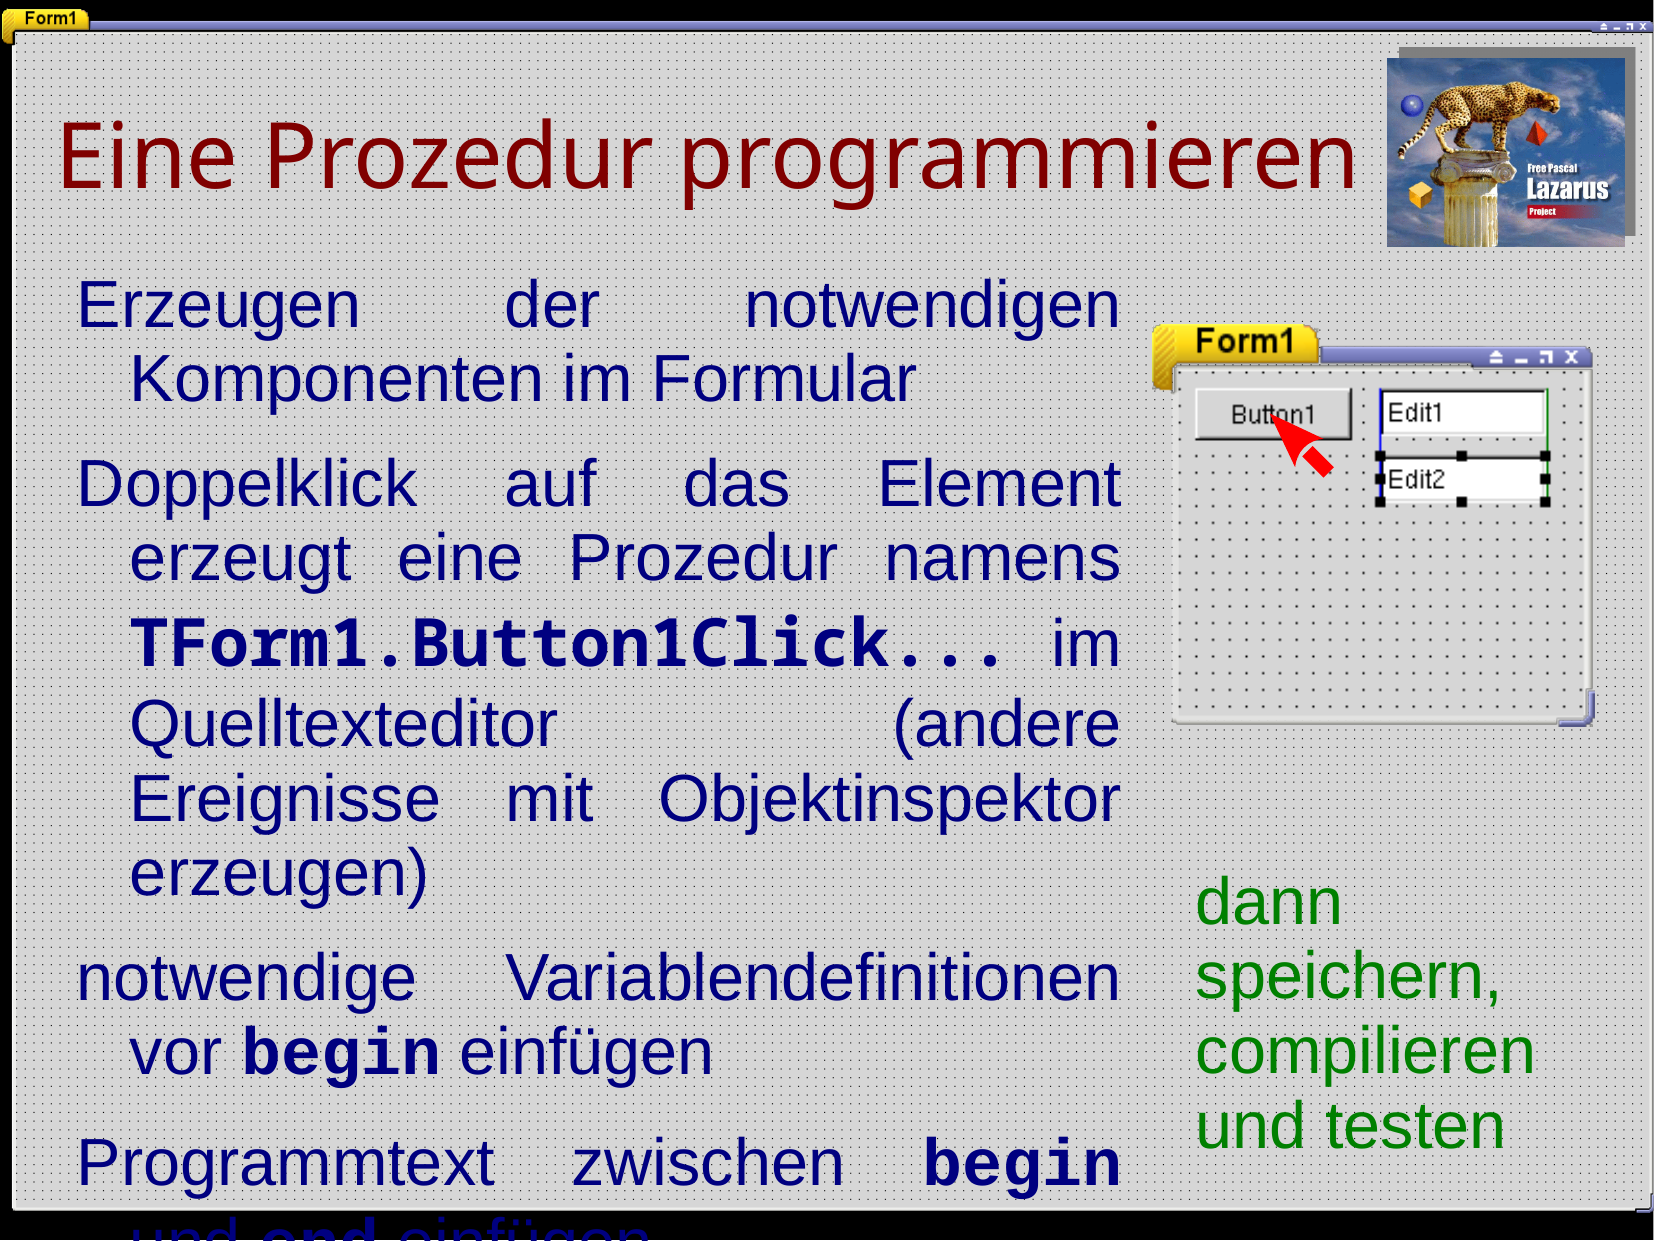

# Eine Prozedur programmieren
Erzeugen der notwendigen Komponenten im Formular
Doppelklick auf das Element erzeugt eine Prozedur namens TForm1.Button1Click... im Quelltexteditor (andere Ereignisse mit Objektinspektor erzeugen)
notwendige Variablendefinitionen vor begin einfügen
Programmtext zwischen begin und end einfügen
dann
speichern,
compilieren
und testen